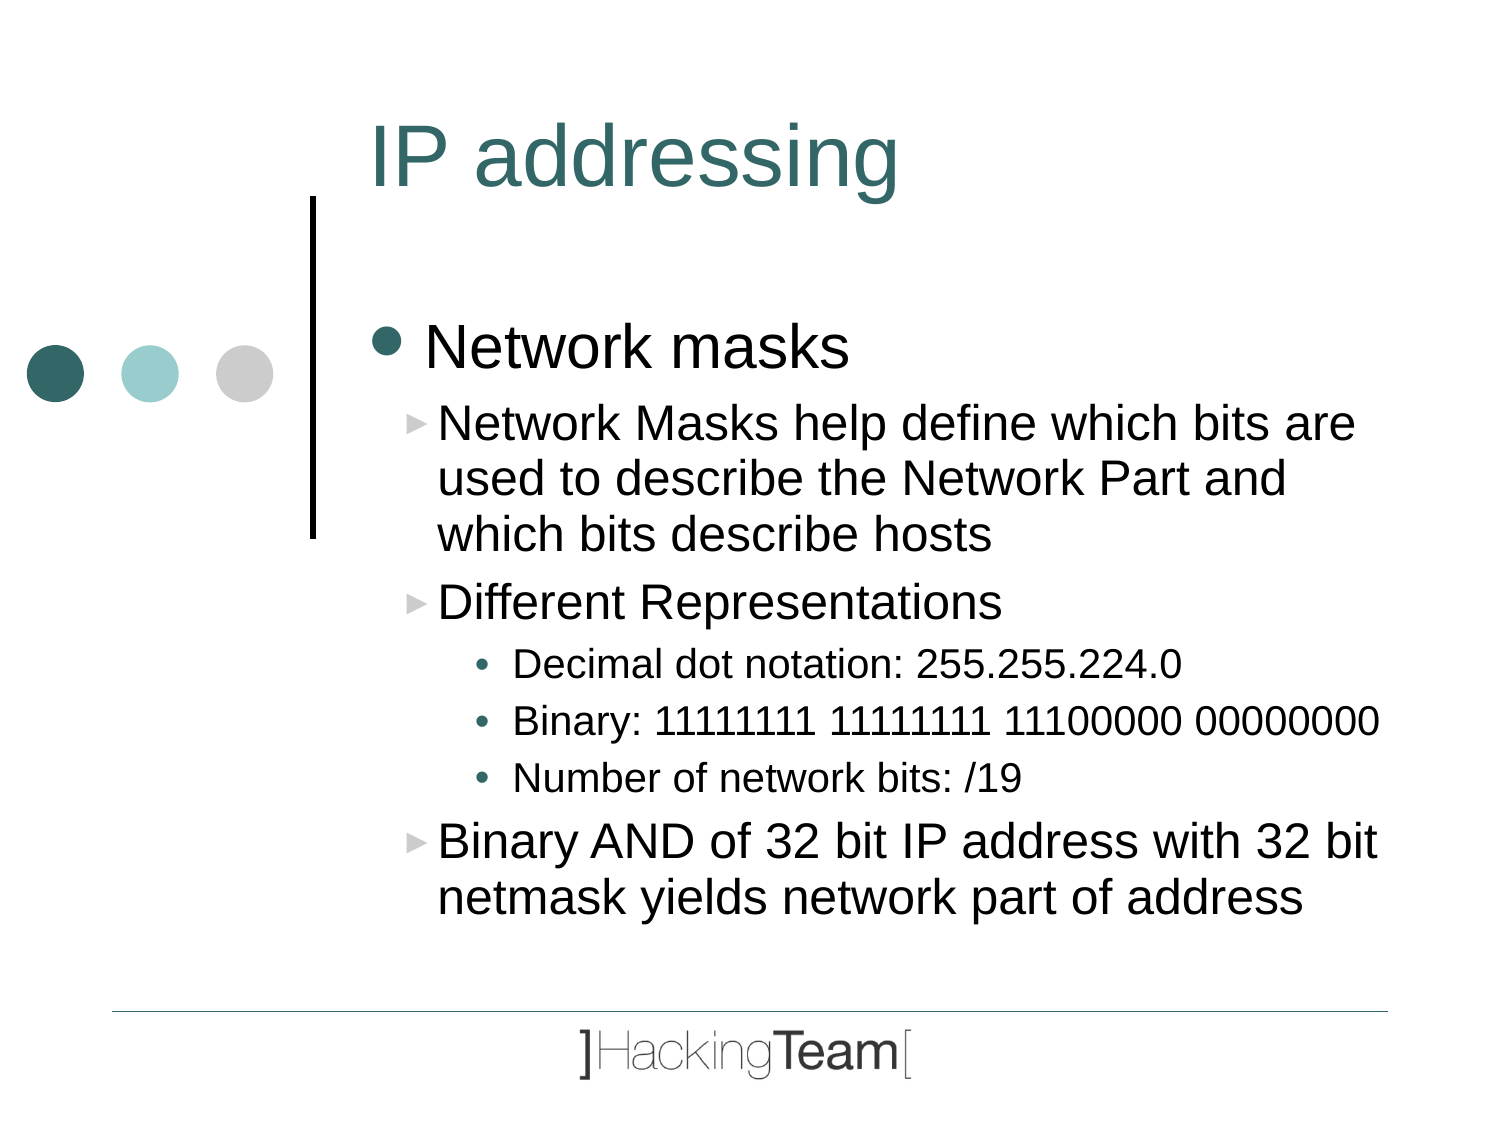

# IP addressing
Network masks
Network Masks help define which bits are used to describe the Network Part and which bits describe hosts
Different Representations
Decimal dot notation: 255.255.224.0
Binary: 11111111 11111111 11100000 00000000
Number of network bits: /19
Binary AND of 32 bit IP address with 32 bit netmask yields network part of address